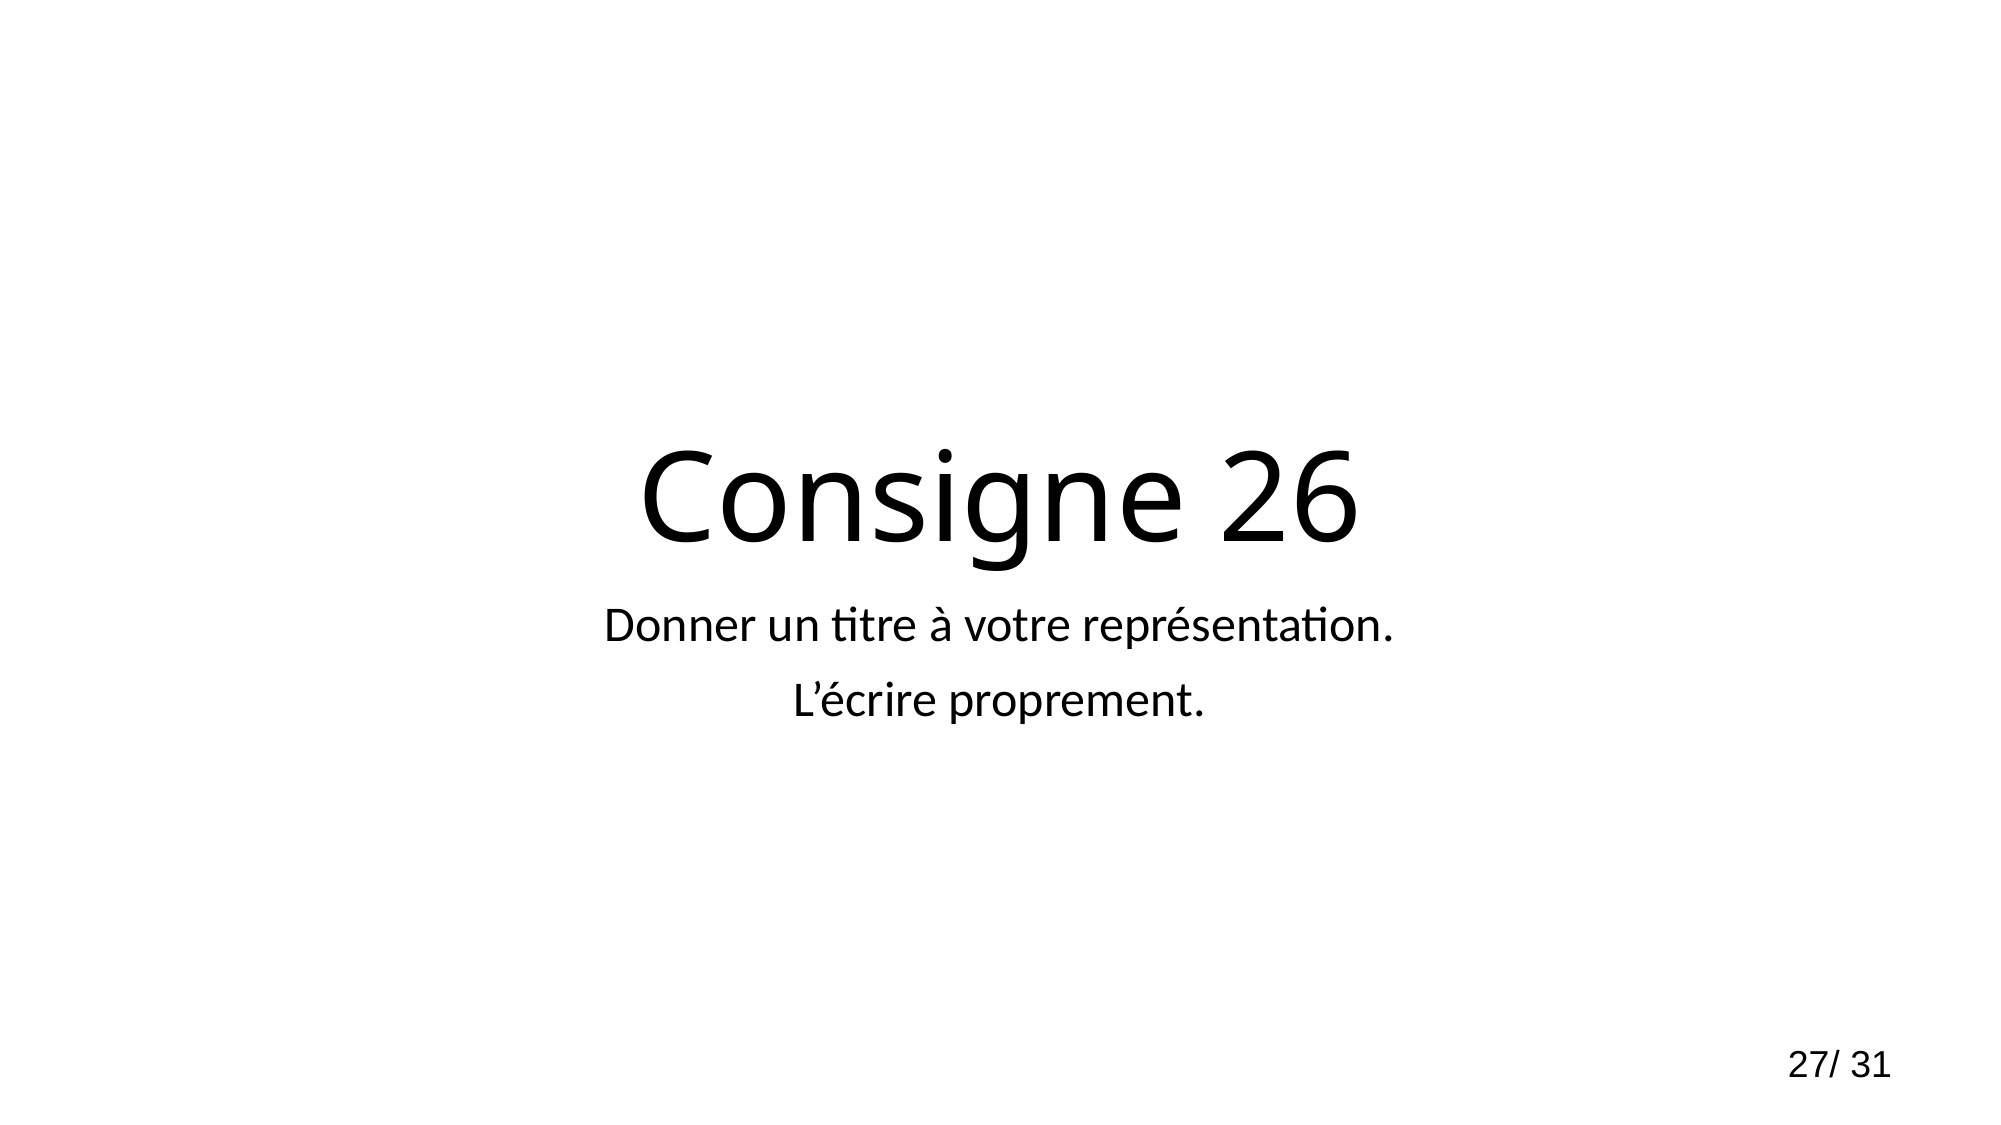

# Consigne 26
Donner un titre à votre représentation.
L’écrire proprement.